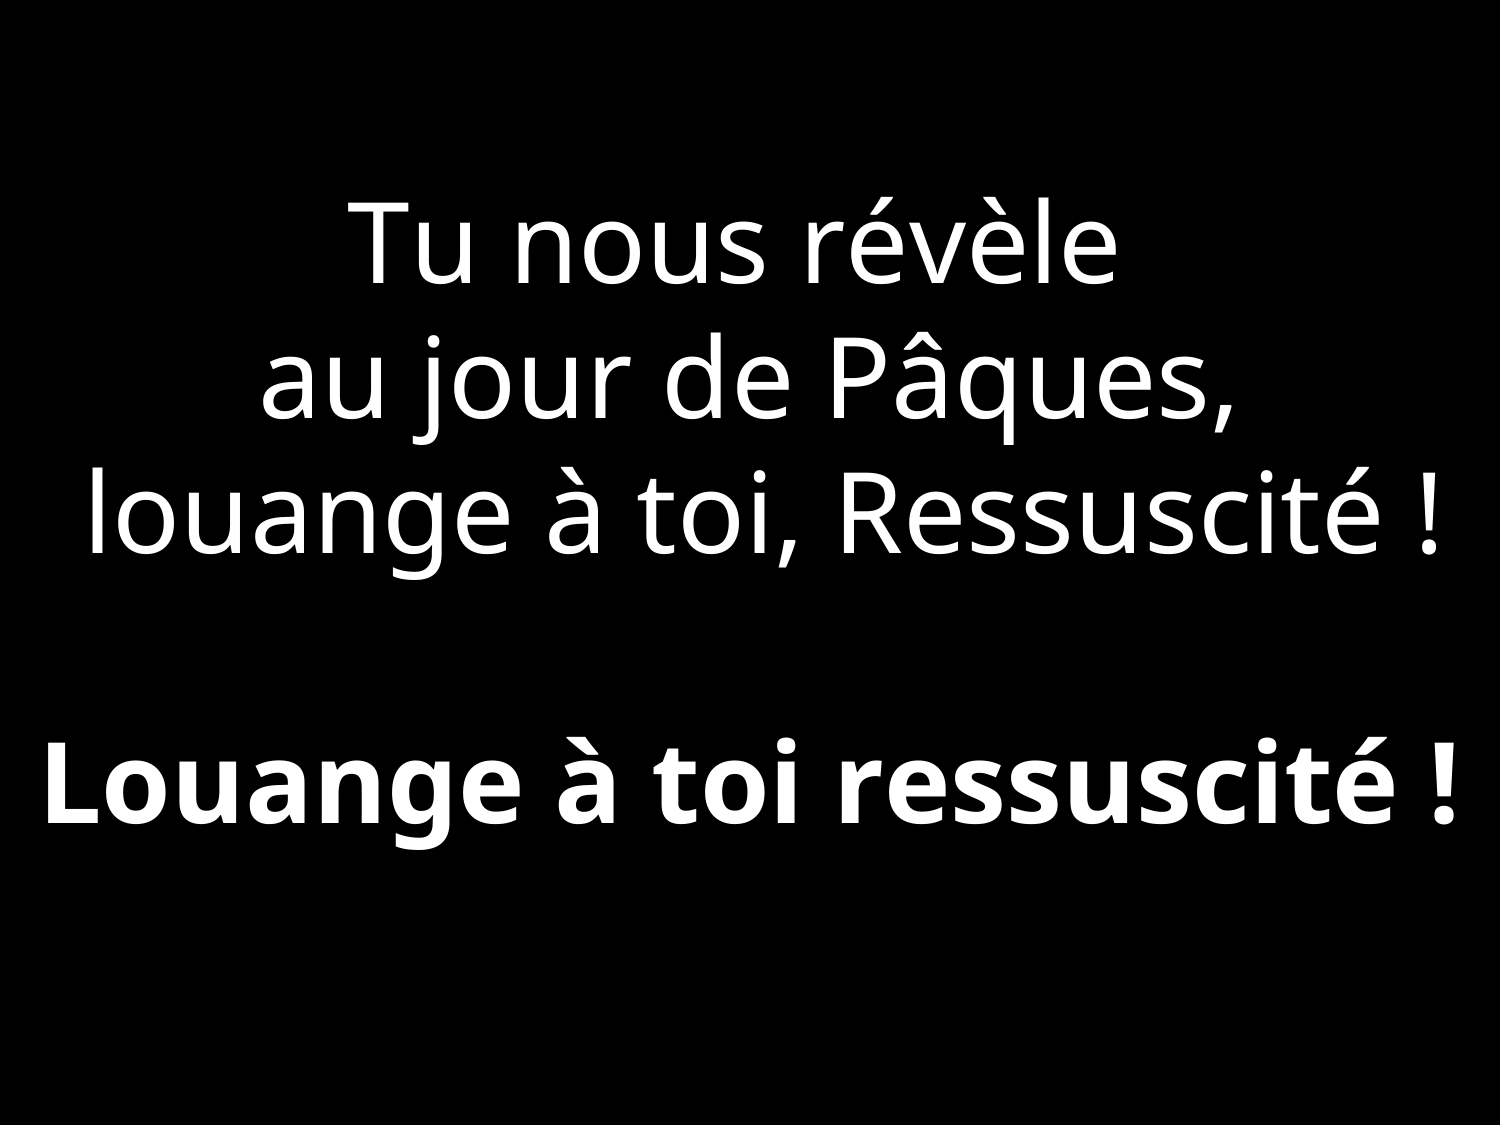

Tu nous révèle
au jour de Pâques,
 louange à toi, Ressuscité !
Louange à toi ressuscité !